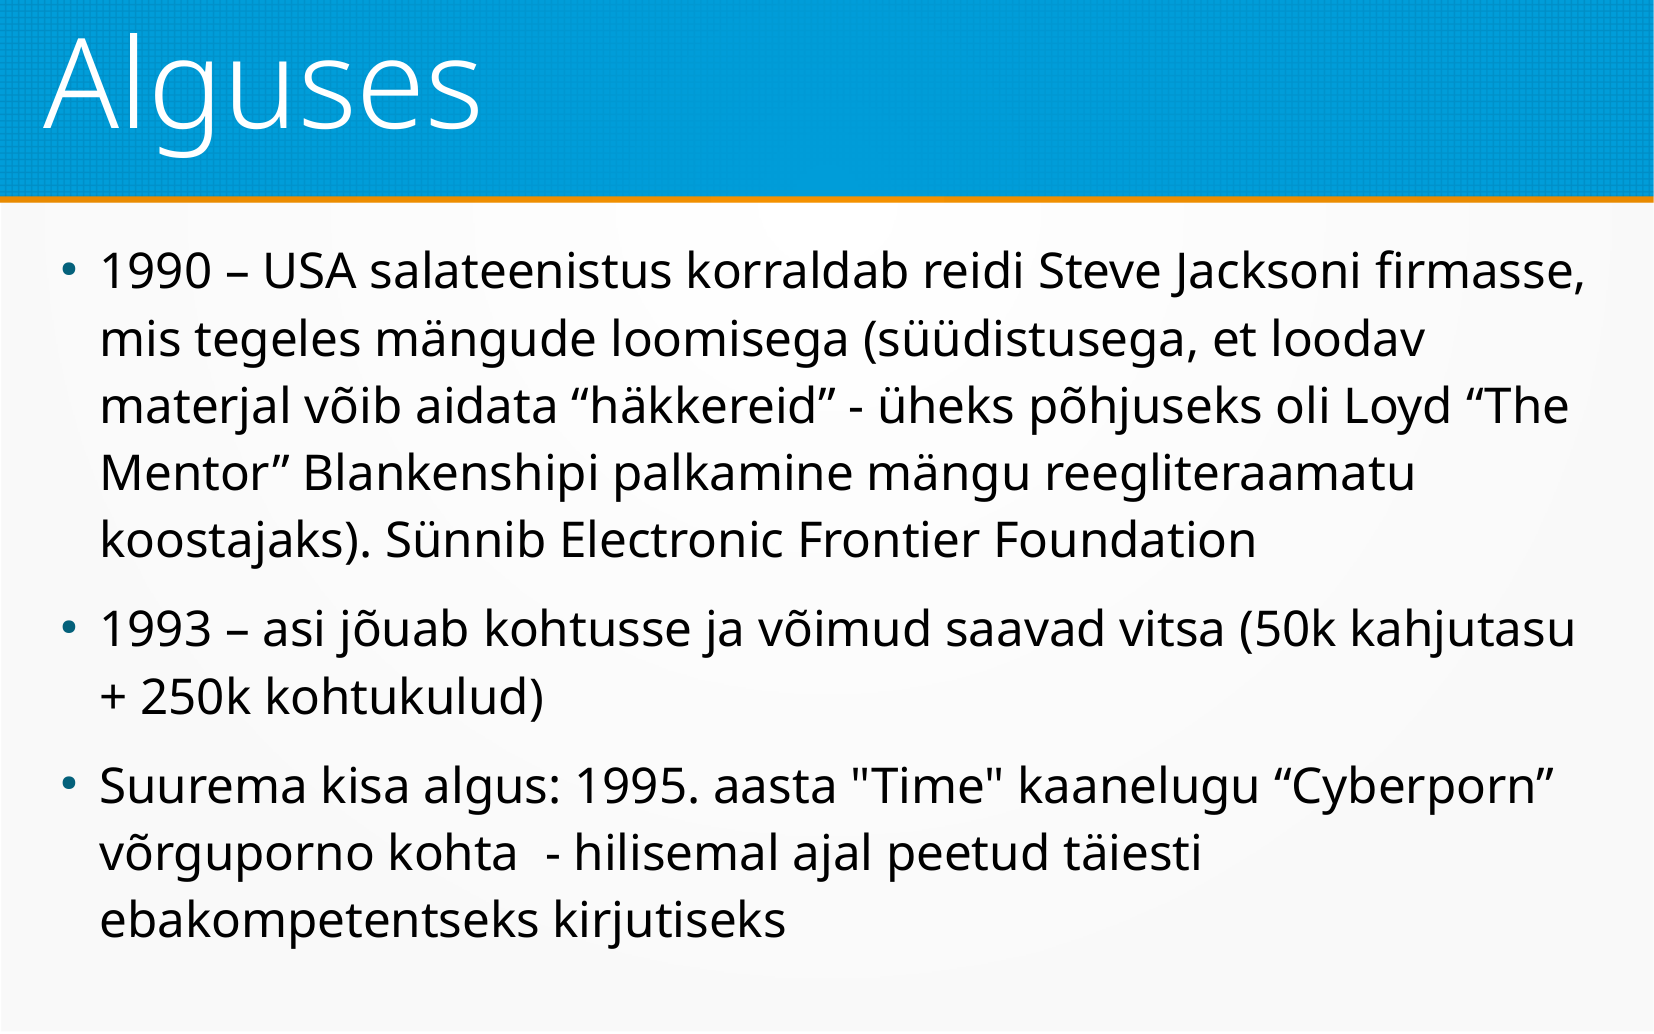

# Alguses
1990 – USA salateenistus korraldab reidi Steve Jacksoni firmasse, mis tegeles mängude loomisega (süüdistusega, et loodav materjal võib aidata “häkkereid” - üheks põhjuseks oli Loyd “The Mentor” Blankenshipi palkamine mängu reegliteraamatu koostajaks). Sünnib Electronic Frontier Foundation
1993 – asi jõuab kohtusse ja võimud saavad vitsa (50k kahjutasu + 250k kohtukulud)
Suurema kisa algus: 1995. aasta "Time" kaanelugu “Cyberporn” võrguporno kohta - hilisemal ajal peetud täiesti ebakompetentseks kirjutiseks